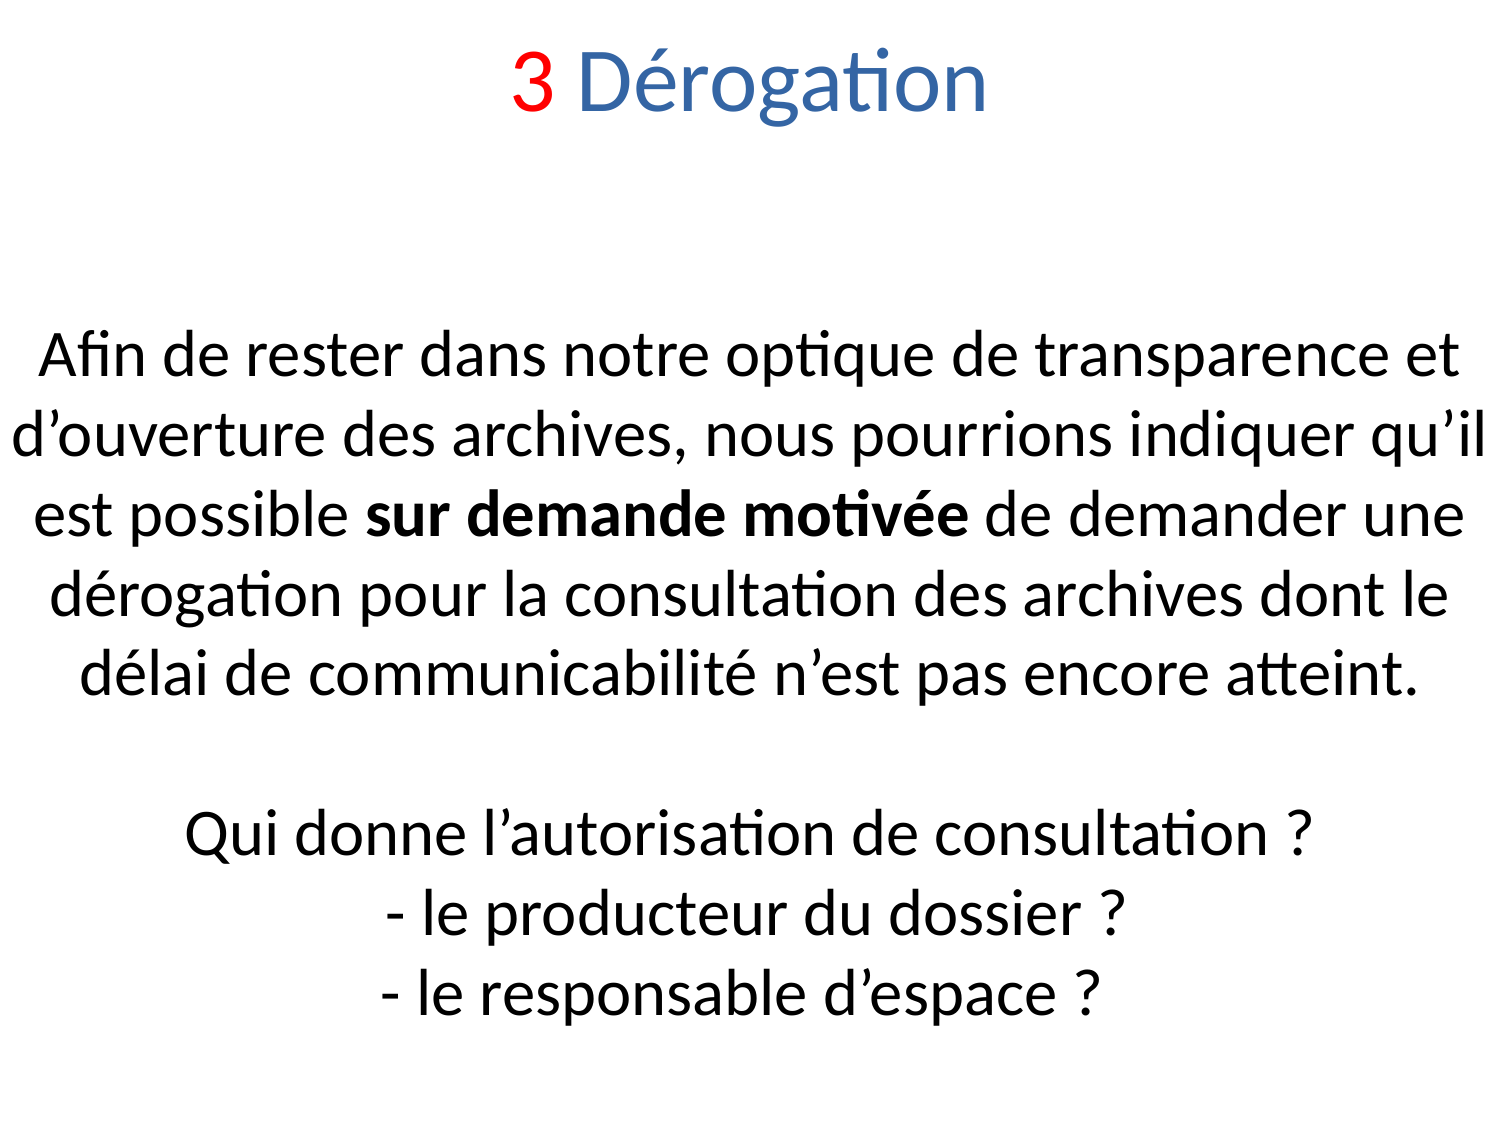

# 3 Dérogation
Afin de rester dans notre optique de transparence et d’ouverture des archives, nous pourrions indiquer qu’il est possible sur demande motivée de demander une dérogation pour la consultation des archives dont le délai de communicabilité n’est pas encore atteint.
Qui donne l’autorisation de consultation ?
 - le producteur du dossier ?
- le responsable d’espace ?